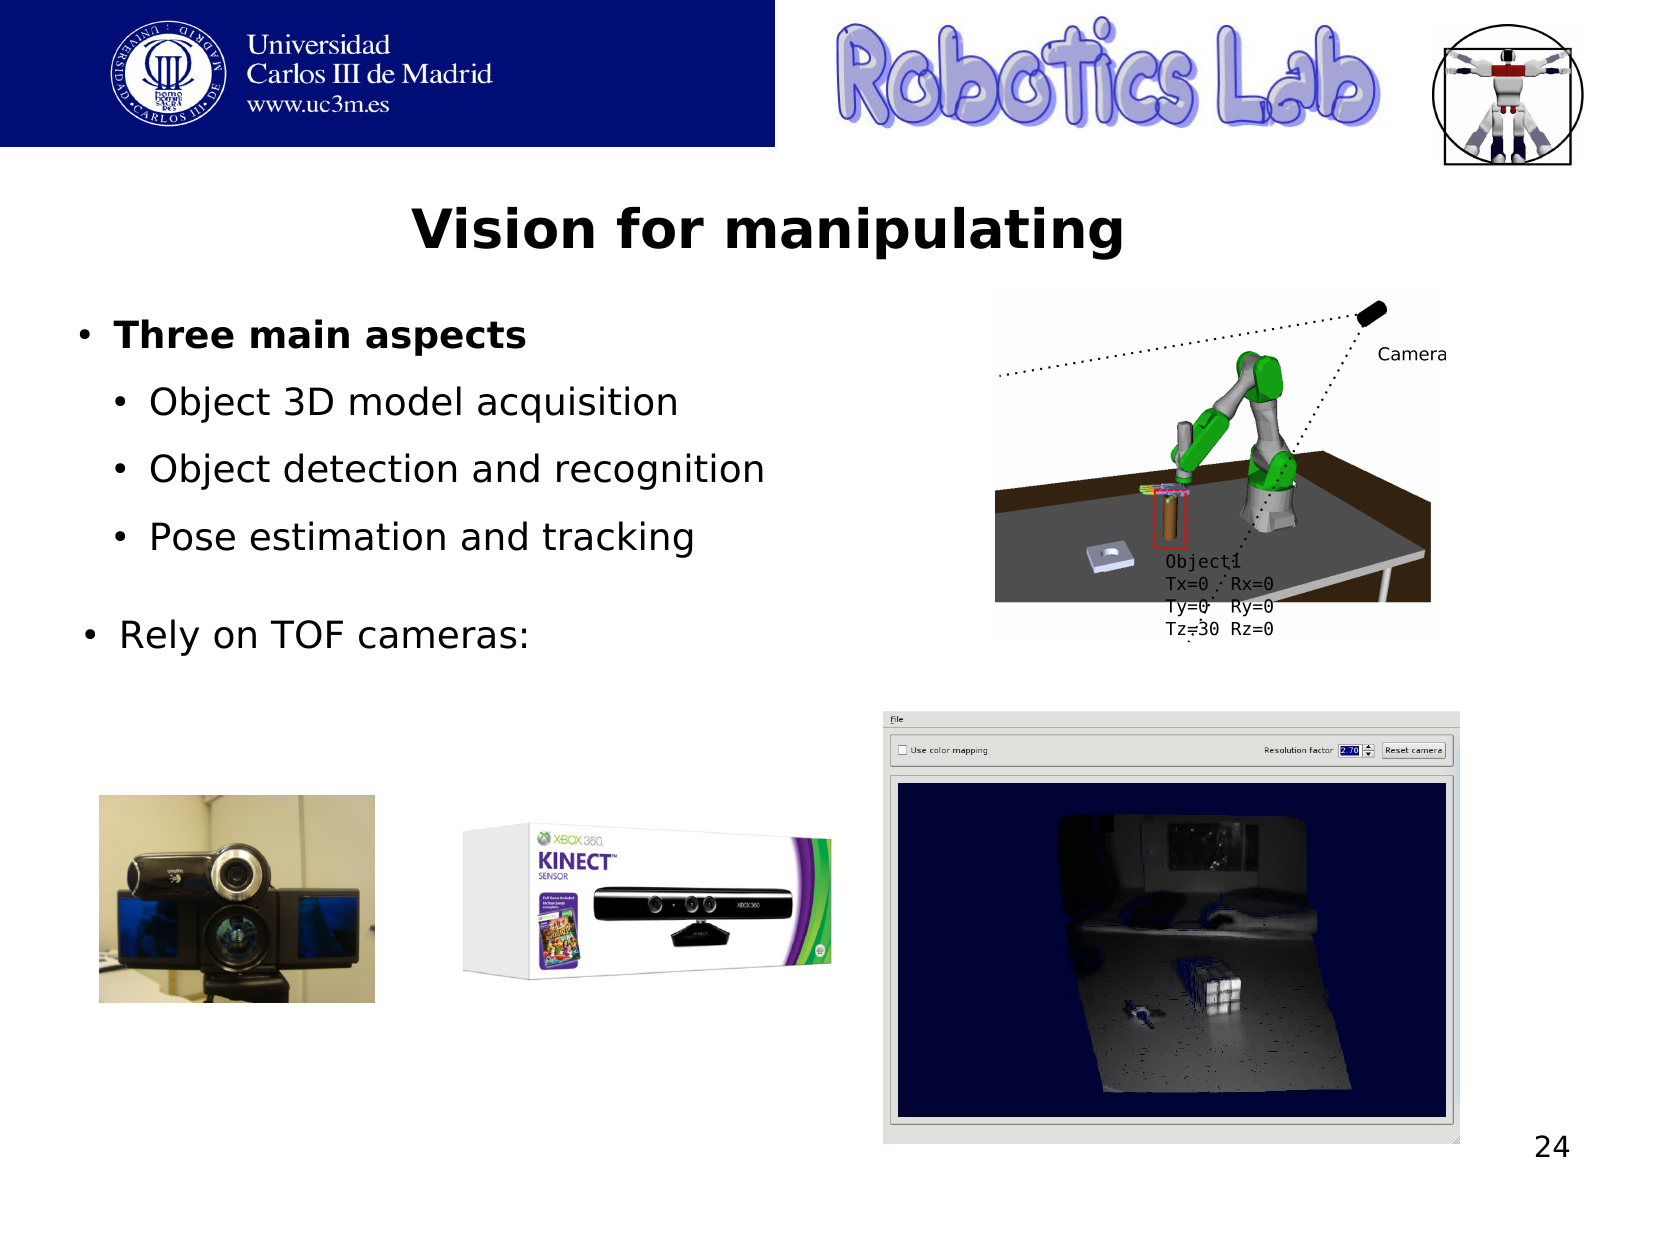

# Estructura Interdisciplinar e Internacional
Robotics Lab
Vision for manipulating
Three main aspects
Object 3D model acquisition
Object detection and recognition
Pose estimation and tracking
Rely on TOF cameras:
24